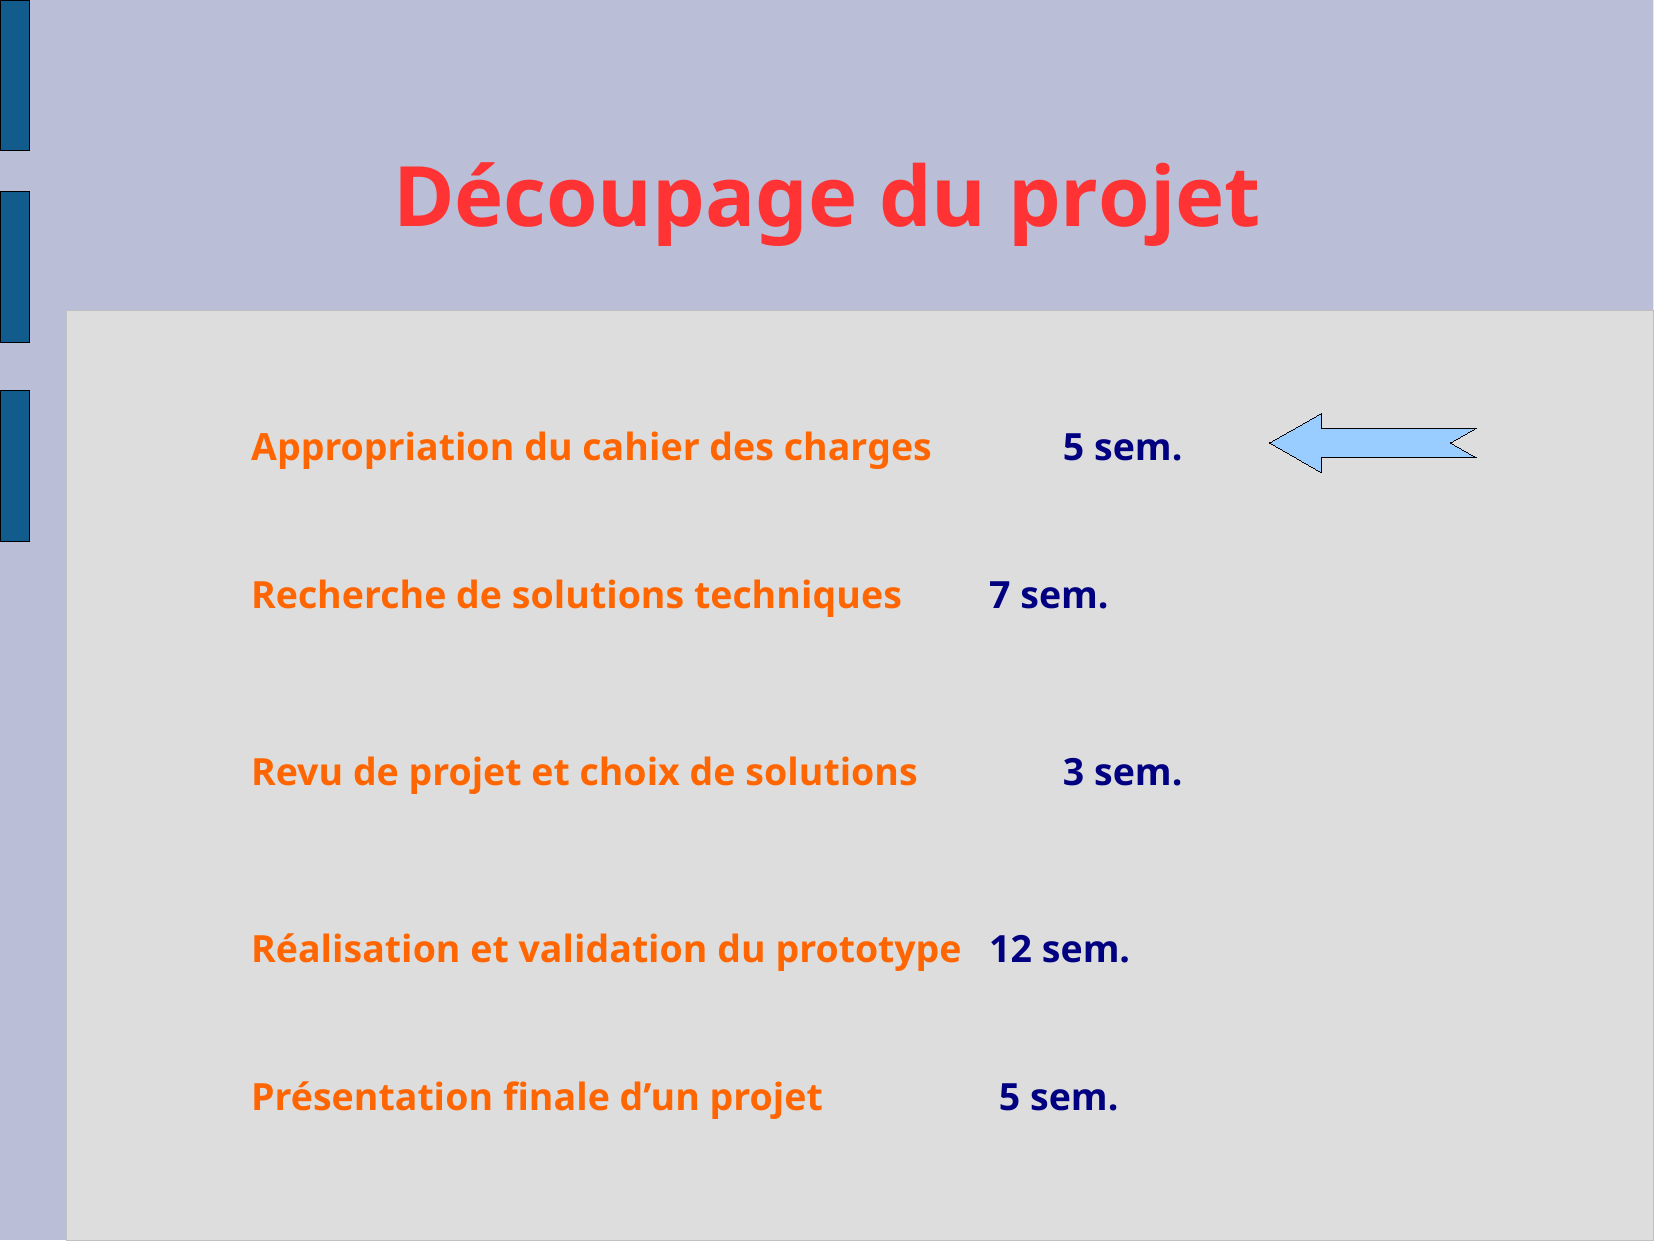

# Découpage du projet
Appropriation du cahier des charges		5 sem.
Recherche de solutions techniques		7 sem.
Revu de projet et choix de solutions		3 sem.
Réalisation et validation du prototype	12 sem.
Présentation finale d’un projet			 5 sem.